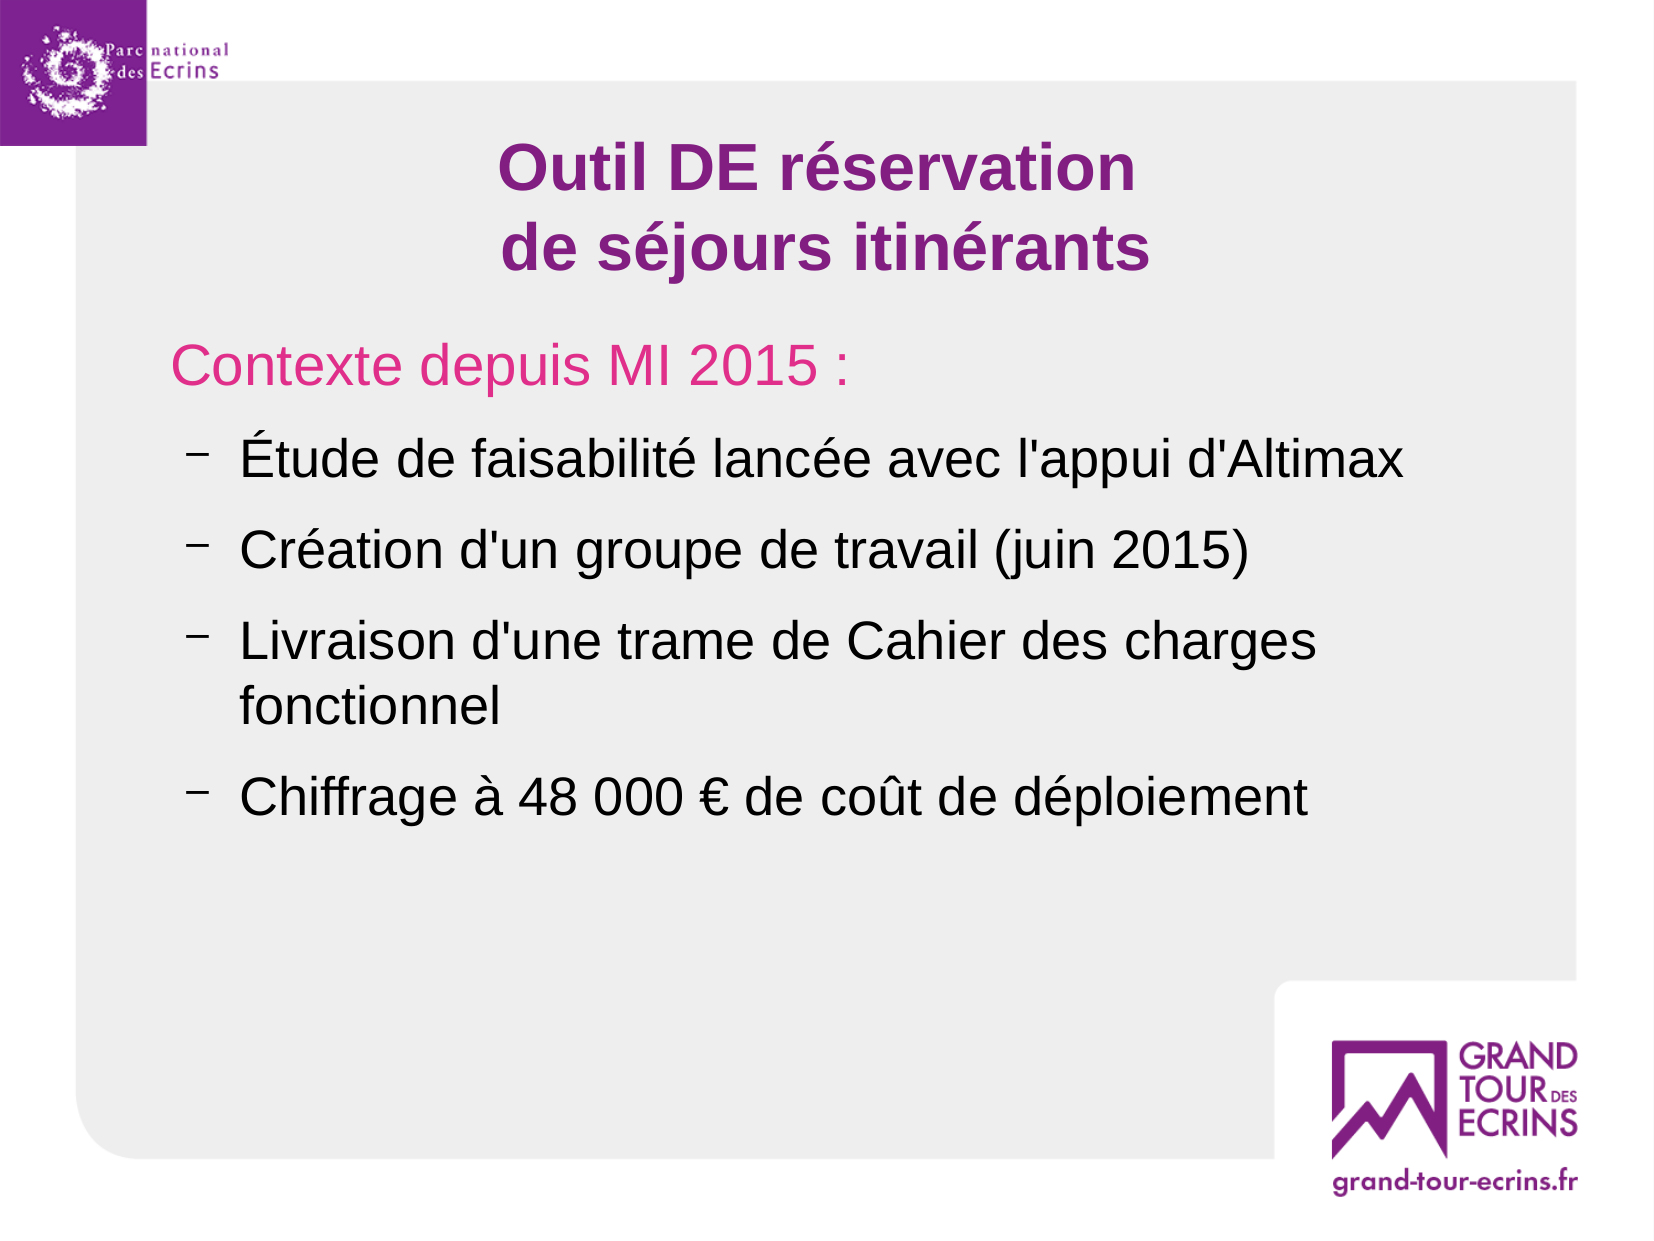

# Outil DE réservation de séjours itinérants
Contexte depuis MI 2015 :
Étude de faisabilité lancée avec l'appui d'Altimax
Création d'un groupe de travail (juin 2015)
Livraison d'une trame de Cahier des charges fonctionnel
Chiffrage à 48 000 € de coût de déploiement